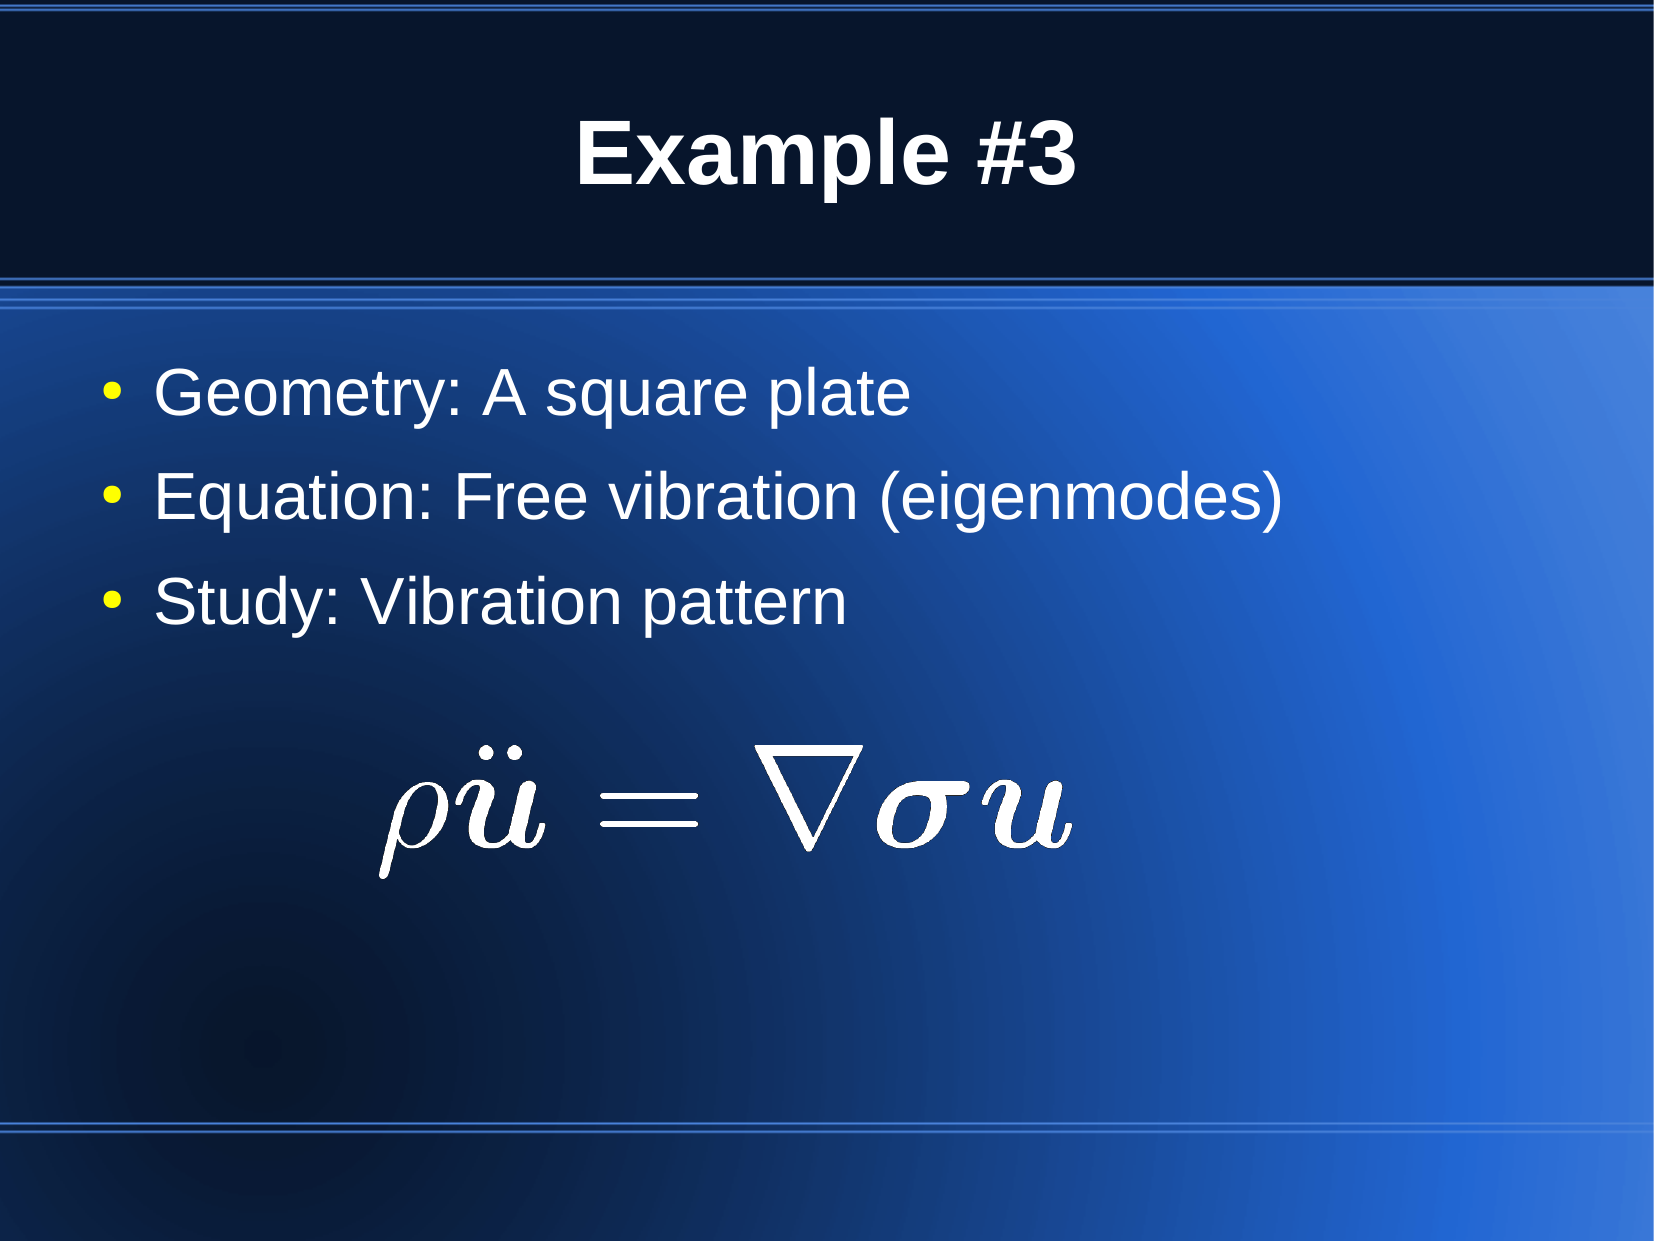

# Example #3
Geometry: A square plate
Equation: Free vibration (eigenmodes)
Study: Vibration pattern